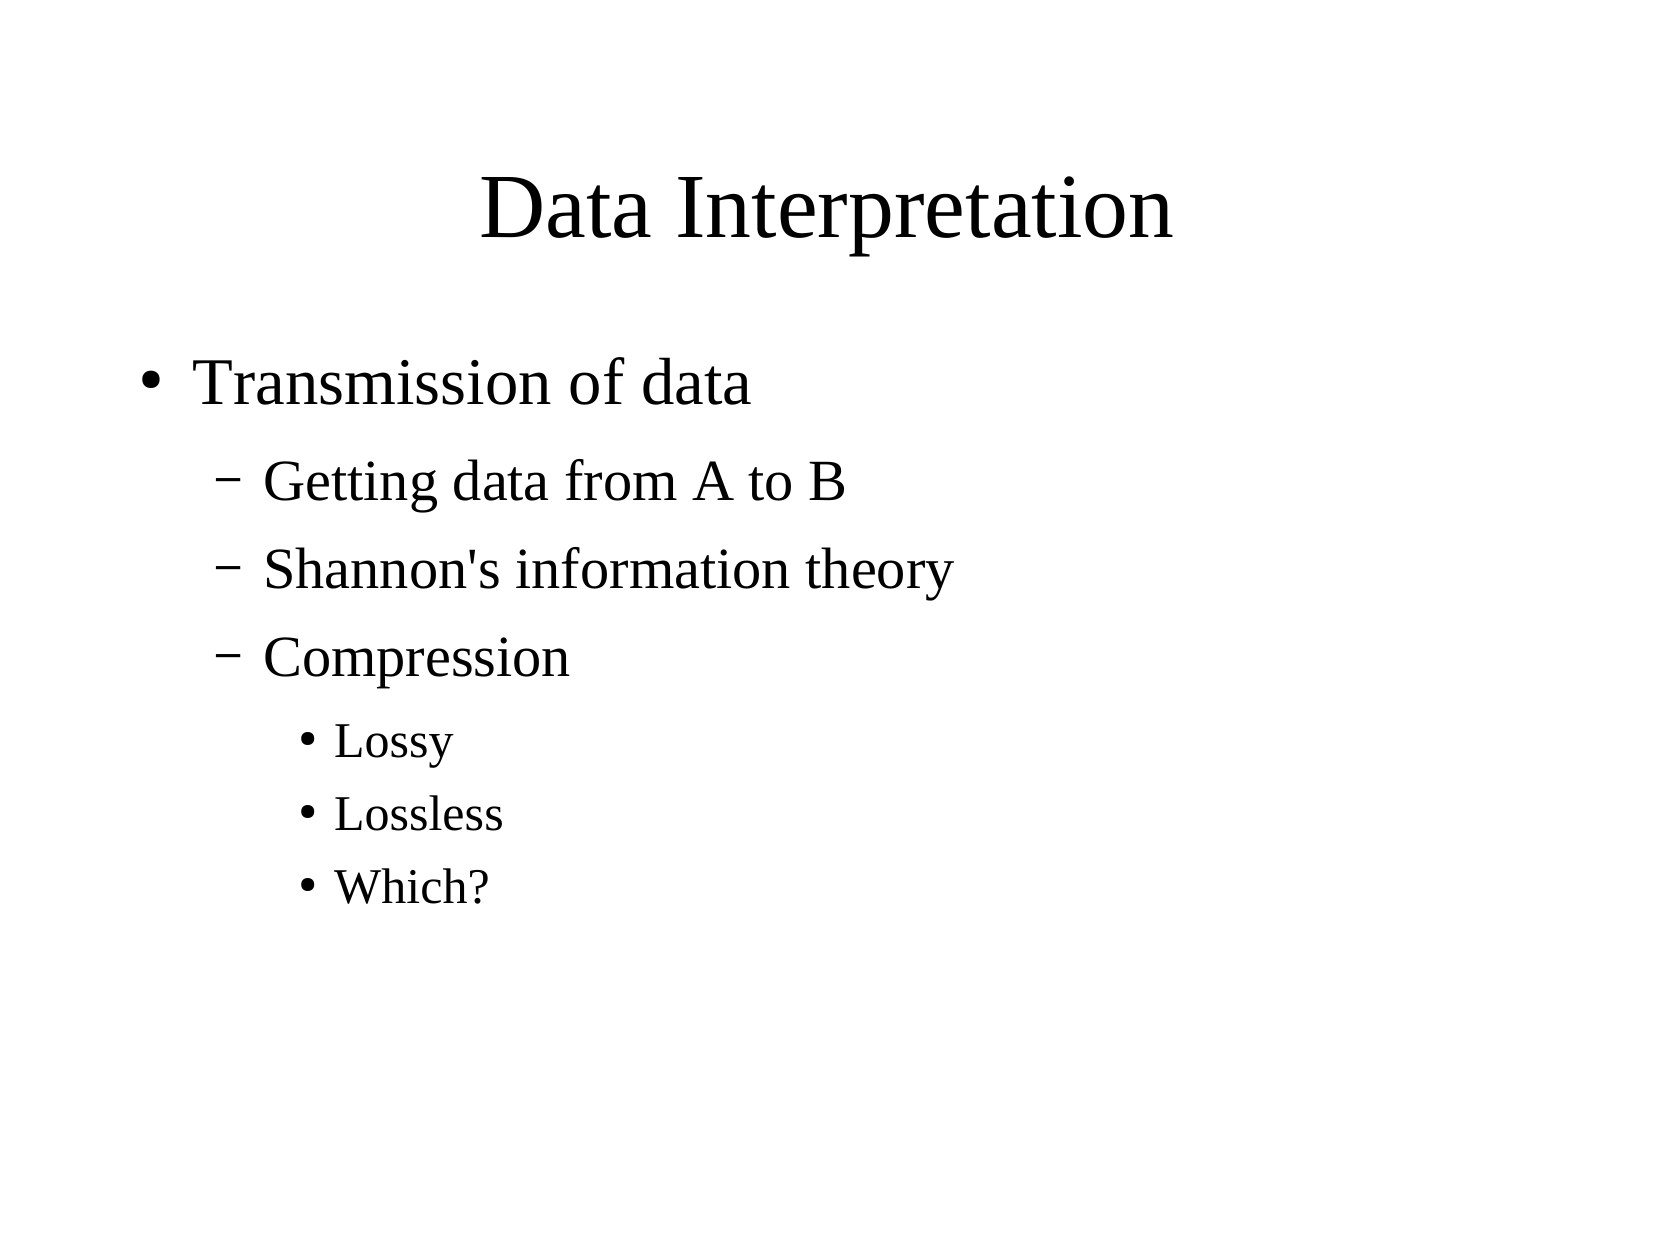

# Data Interpretation
Transmission of data
Getting data from A to B
Shannon's information theory
Compression
Lossy
Lossless
Which?